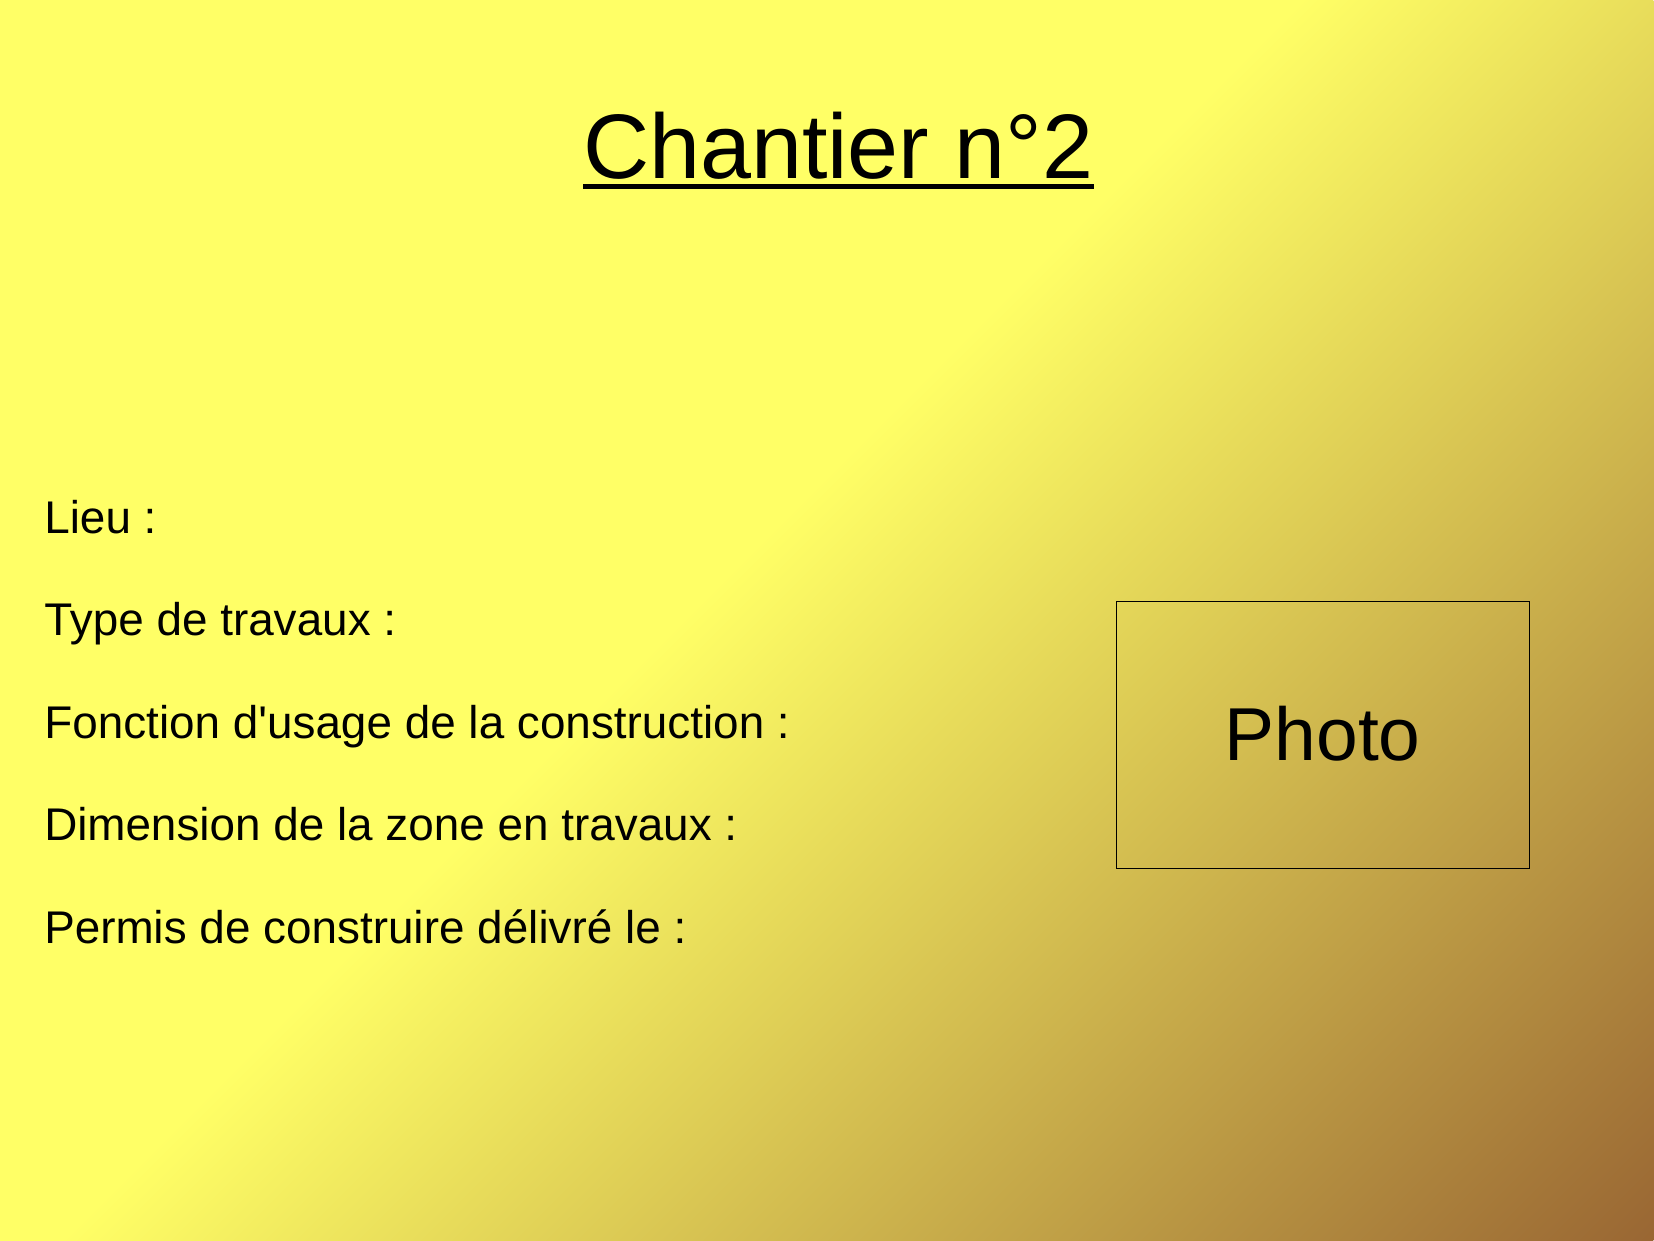

Chantier n°2
Lieu :
Type de travaux :
Fonction d'usage de la construction :
Dimension de la zone en travaux :
Permis de construire délivré le :
Photo